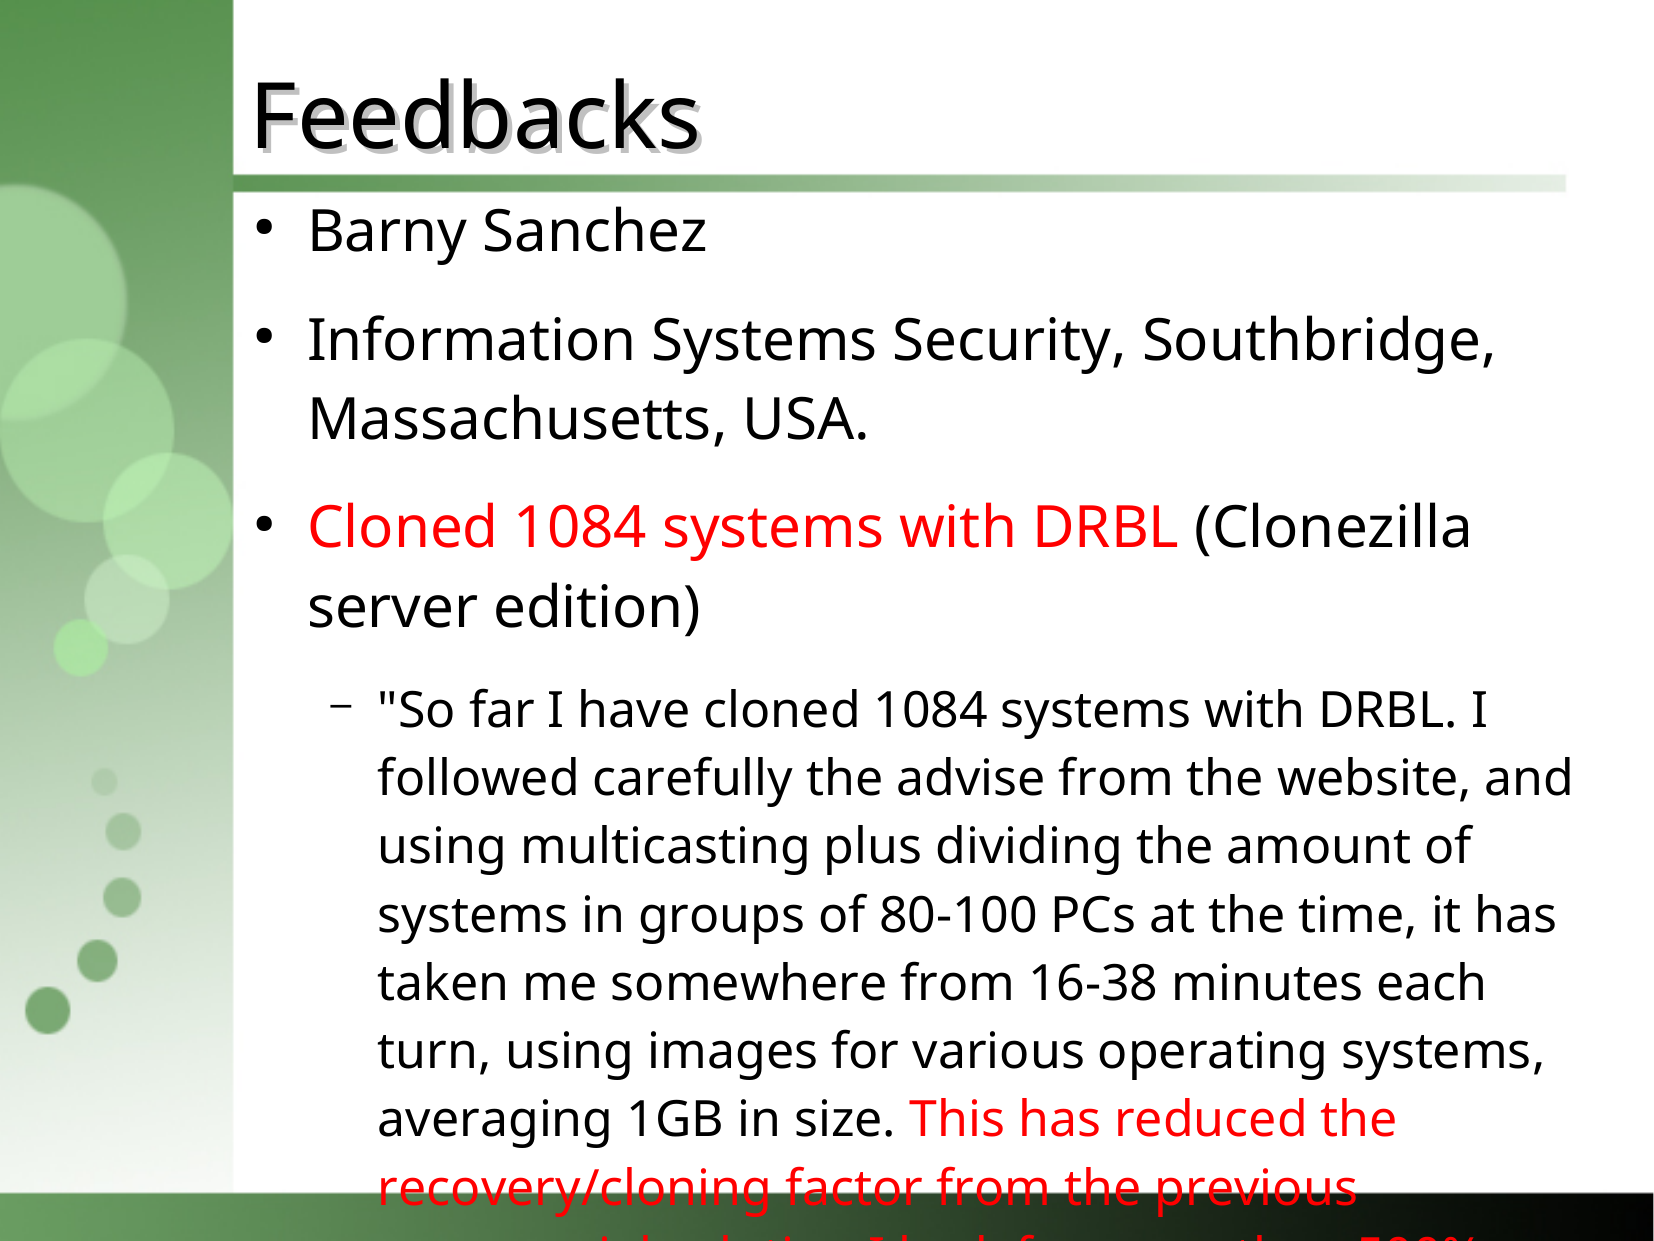

# Feedbacks
Barny Sanchez
Information Systems Security, Southbridge, Massachusetts, USA.
Cloned 1084 systems with DRBL (Clonezilla server edition)
"So far I have cloned 1084 systems with DRBL. I followed carefully the advise from the website, and using multicasting plus dividing the amount of systems in groups of 80-100 PCs at the time, it has taken me somewhere from 16-38 minutes each turn, using images for various operating systems, averaging 1GB in size. This has reduced the recovery/cloning factor from the previous commercial solution I had, for more than 500%, so you could only imagine how happy my project managers are :-)."